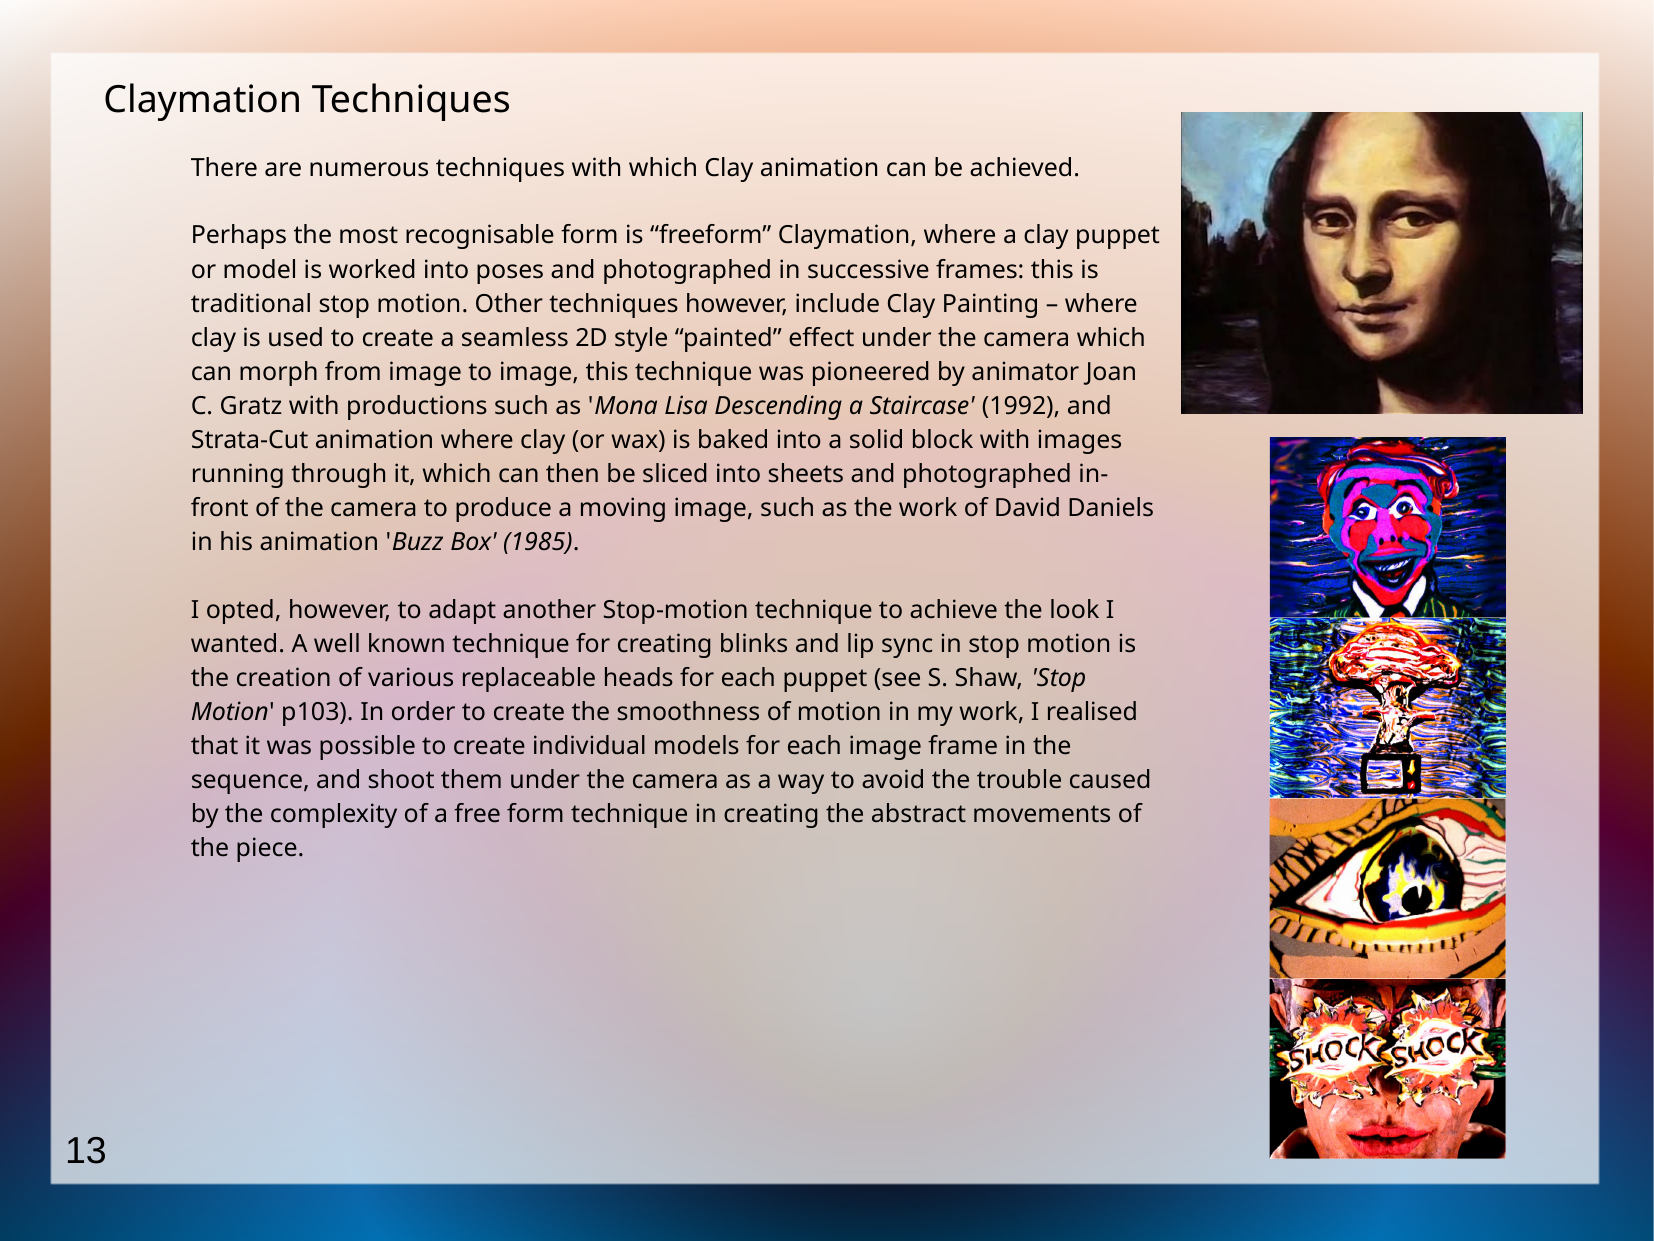

Claymation Techniques
There are numerous techniques with which Clay animation can be achieved.
Perhaps the most recognisable form is “freeform” Claymation, where a clay puppet or model is worked into poses and photographed in successive frames: this is traditional stop motion. Other techniques however, include Clay Painting – where clay is used to create a seamless 2D style “painted” effect under the camera which can morph from image to image, this technique was pioneered by animator Joan C. Gratz with productions such as 'Mona Lisa Descending a Staircase' (1992), and Strata-Cut animation where clay (or wax) is baked into a solid block with images running through it, which can then be sliced into sheets and photographed in-front of the camera to produce a moving image, such as the work of David Daniels in his animation 'Buzz Box' (1985).
I opted, however, to adapt another Stop-motion technique to achieve the look I wanted. A well known technique for creating blinks and lip sync in stop motion is the creation of various replaceable heads for each puppet (see S. Shaw, 'Stop Motion' p103). In order to create the smoothness of motion in my work, I realised that it was possible to create individual models for each image frame in the sequence, and shoot them under the camera as a way to avoid the trouble caused by the complexity of a free form technique in creating the abstract movements of the piece.